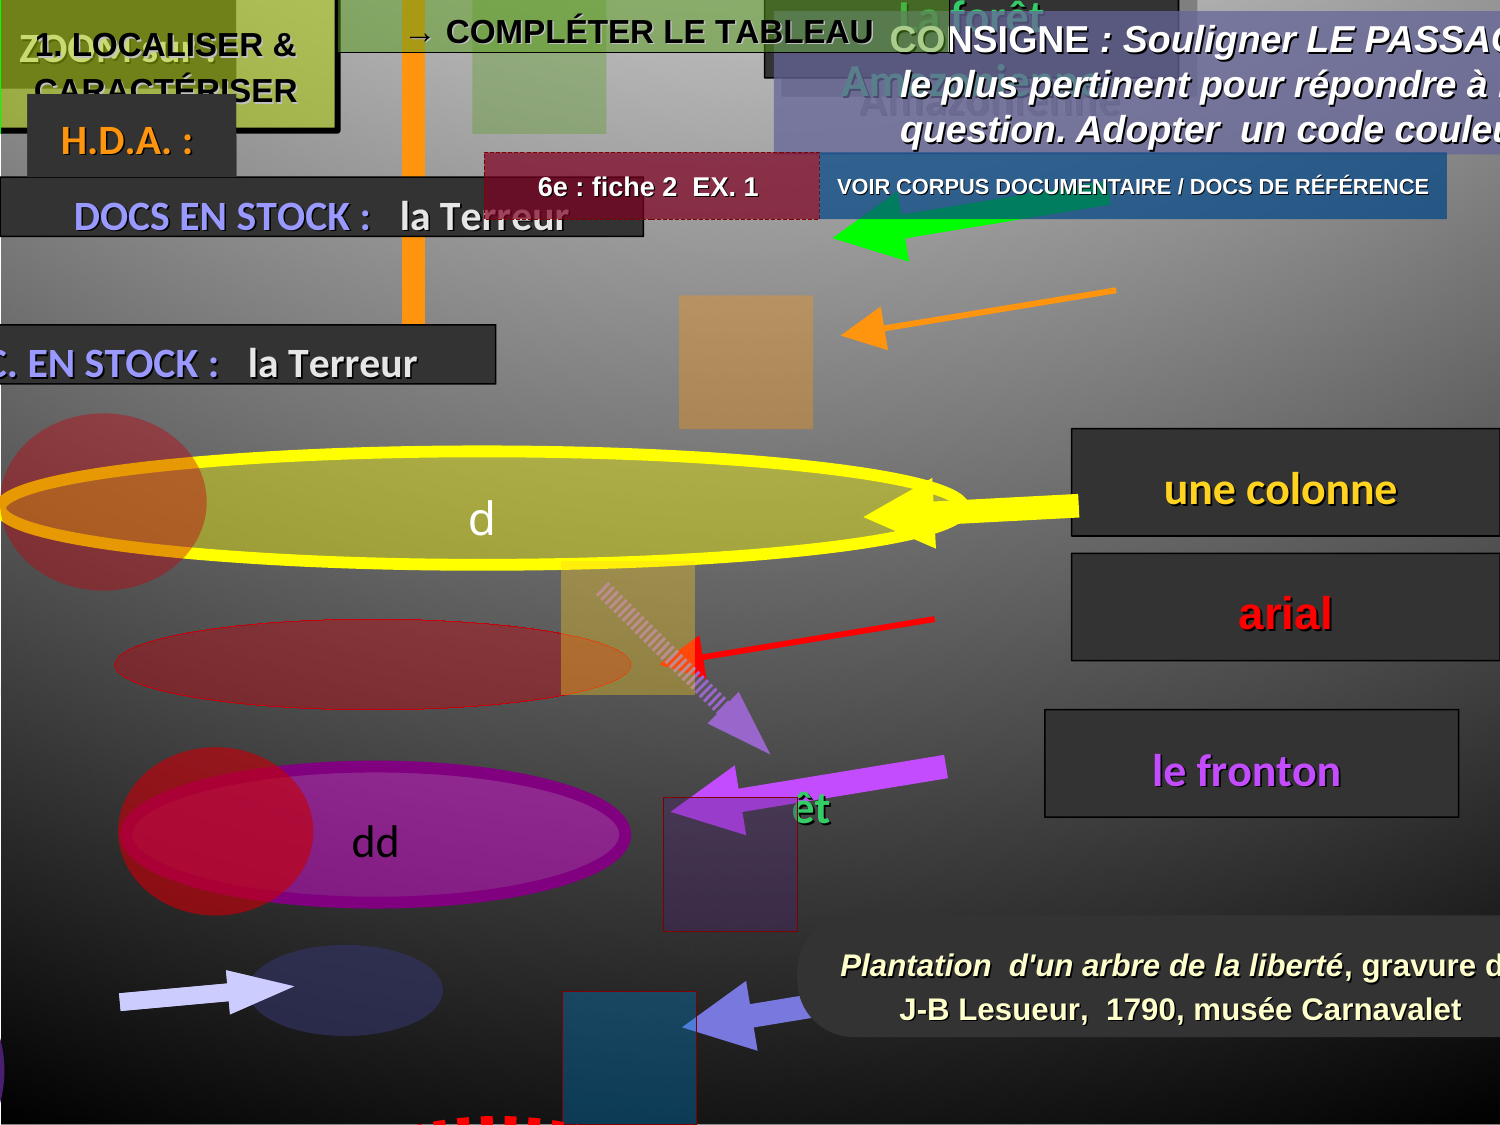

Exercice 1 : Comprendre la transition démographique
1) Compléter le tableau :
 indiquer la phase démographique pour chacun de ces espaces.
Professeur
documentaliste
H.D.A. :
) Complète le tableau : Comment va évoluer la population de ces continents
d'après les projections ?
La forêt Amazonienne
1. LOCALISER & CARACTÉRISER
→ COMPLÉTER LE TABLEAU
ZOOM sur :
CONSIGNE : Souligner LE PASSAGE
 le plus pertinent pour répondre à la
 question. Adopter un code couleur :
H.D.A. :
H.D.A. :
-l p
6e : fiche 2 EX. 1
VOIR CORPUS DOCUMENTAIRE / DOCS DE RÉFÉRENCE
DOCS EN STOCK :   la Terreur
-l r
DOC. EN STOCK :   la Terreur
-l p
une colonne
d
d
-l b
-l p
arial
 le fronton
-l p
êt
dd
Plantation d'un arbre de la liberté, gravure de J-B Lesueur, 1790, musée Carnavalet
-l p
?
Louis XVI et l'Abbé Edgeworth de Firmont au pied de l'échafaud, le 21 janvier 1793
par Charles BENAZECH, 1793, huile sur toile de 42 cm x 52 cm, Versailles
Le Premier Consul franchissant les Alpes au col du Grand-Saint-Bernard
Par David, 1801huile sur toile, 259 x 221 cm, château de Malmaison